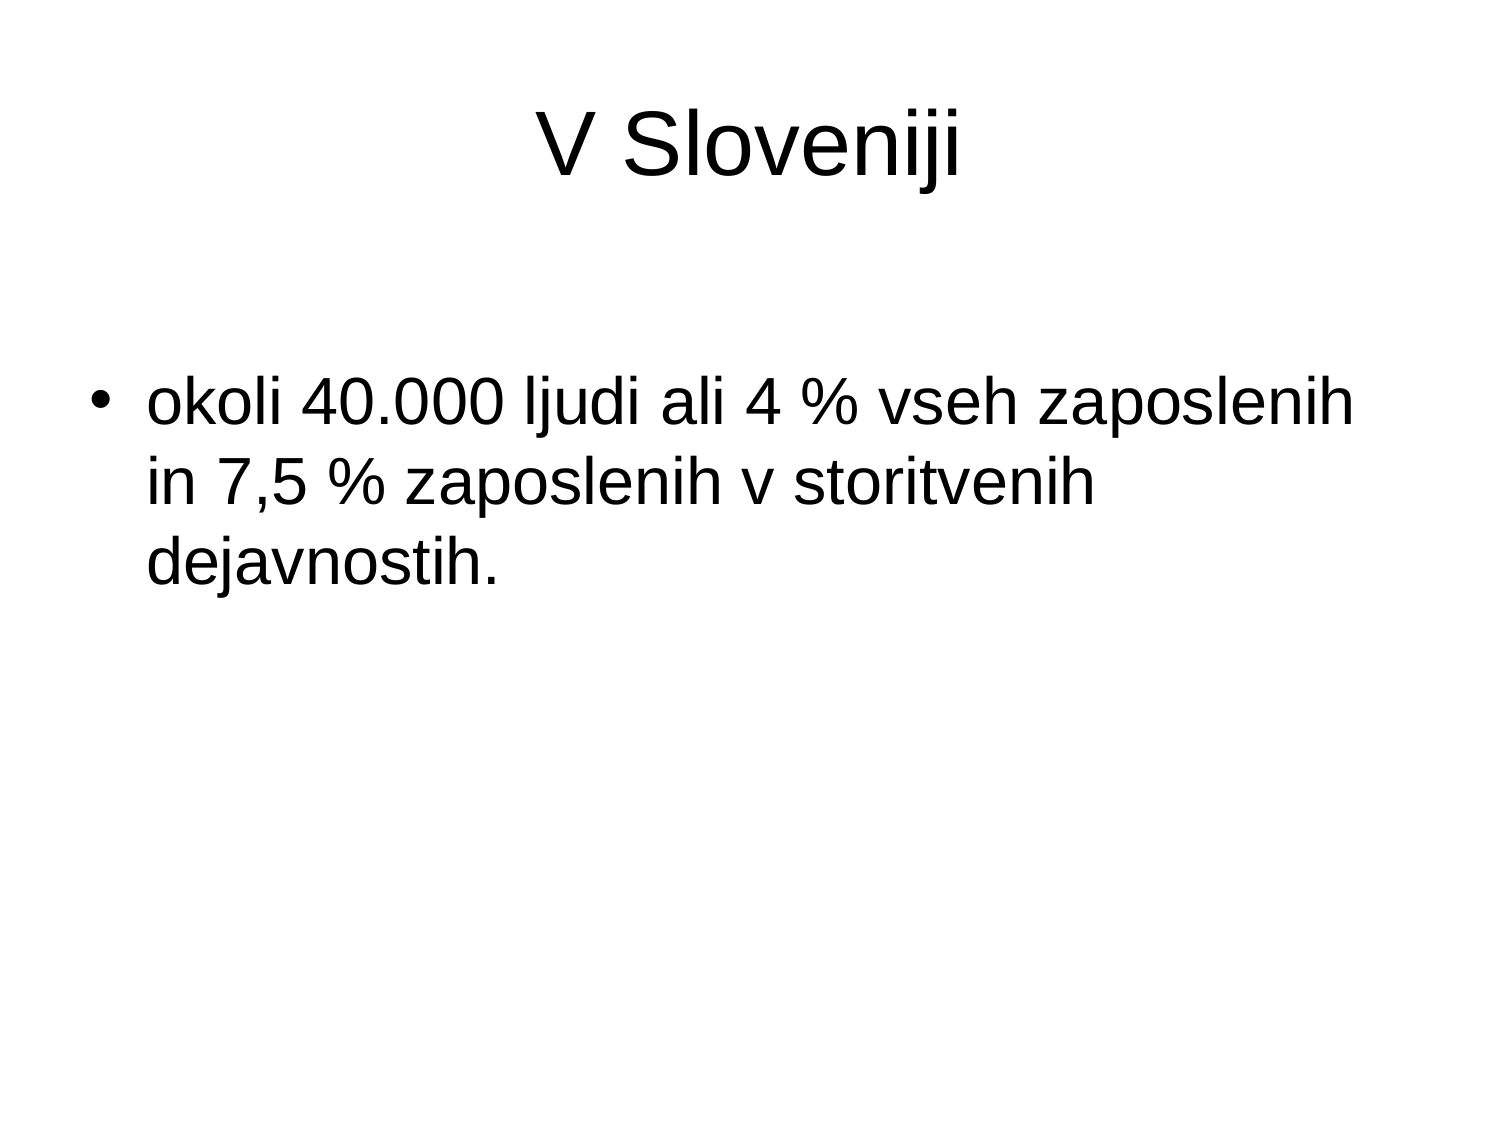

# V Sloveniji
okoli 40.000 ljudi ali 4 % vseh zaposlenih in 7,5 % zaposlenih v storitvenih dejavnostih.